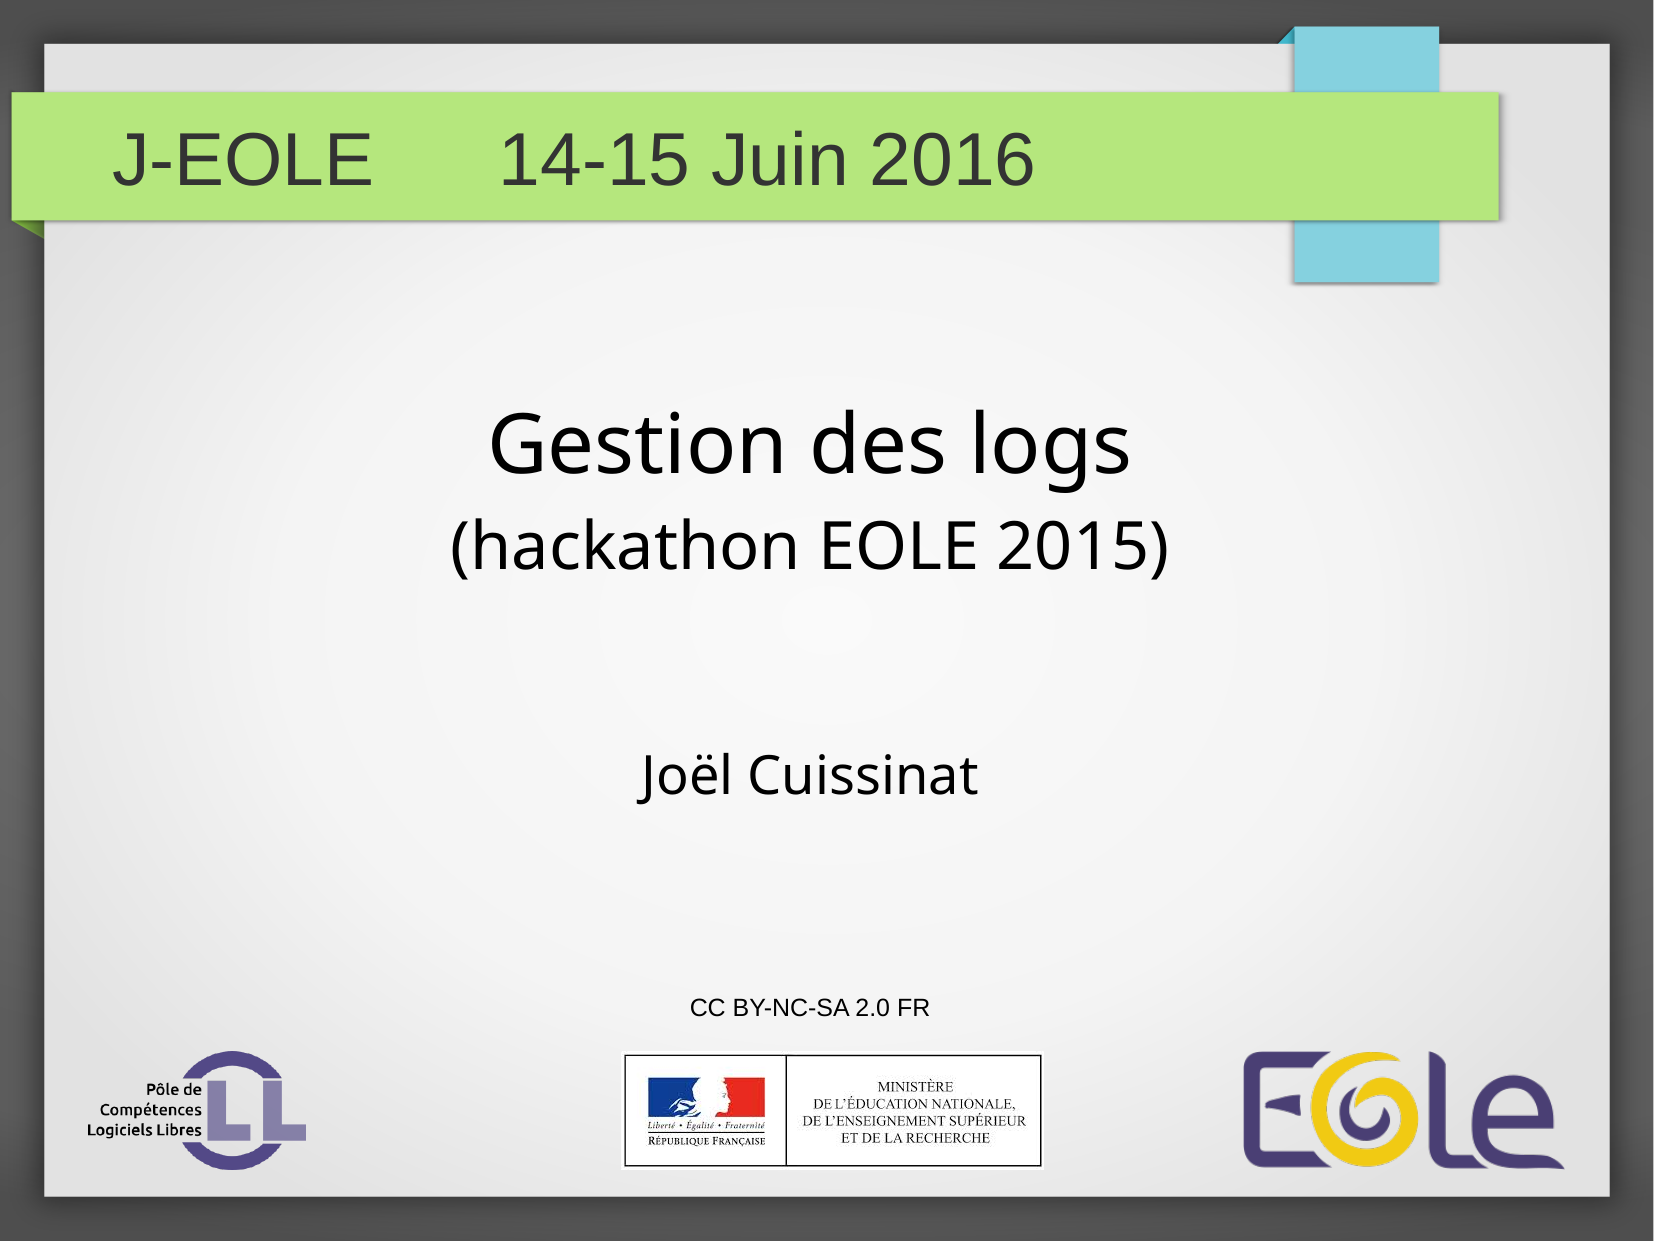

# J-EOLE 14-15 Juin 2016
Gestion des logs
(hackathon EOLE 2015)
Joël Cuissinat
CC BY-NC-SA 2.0 FR